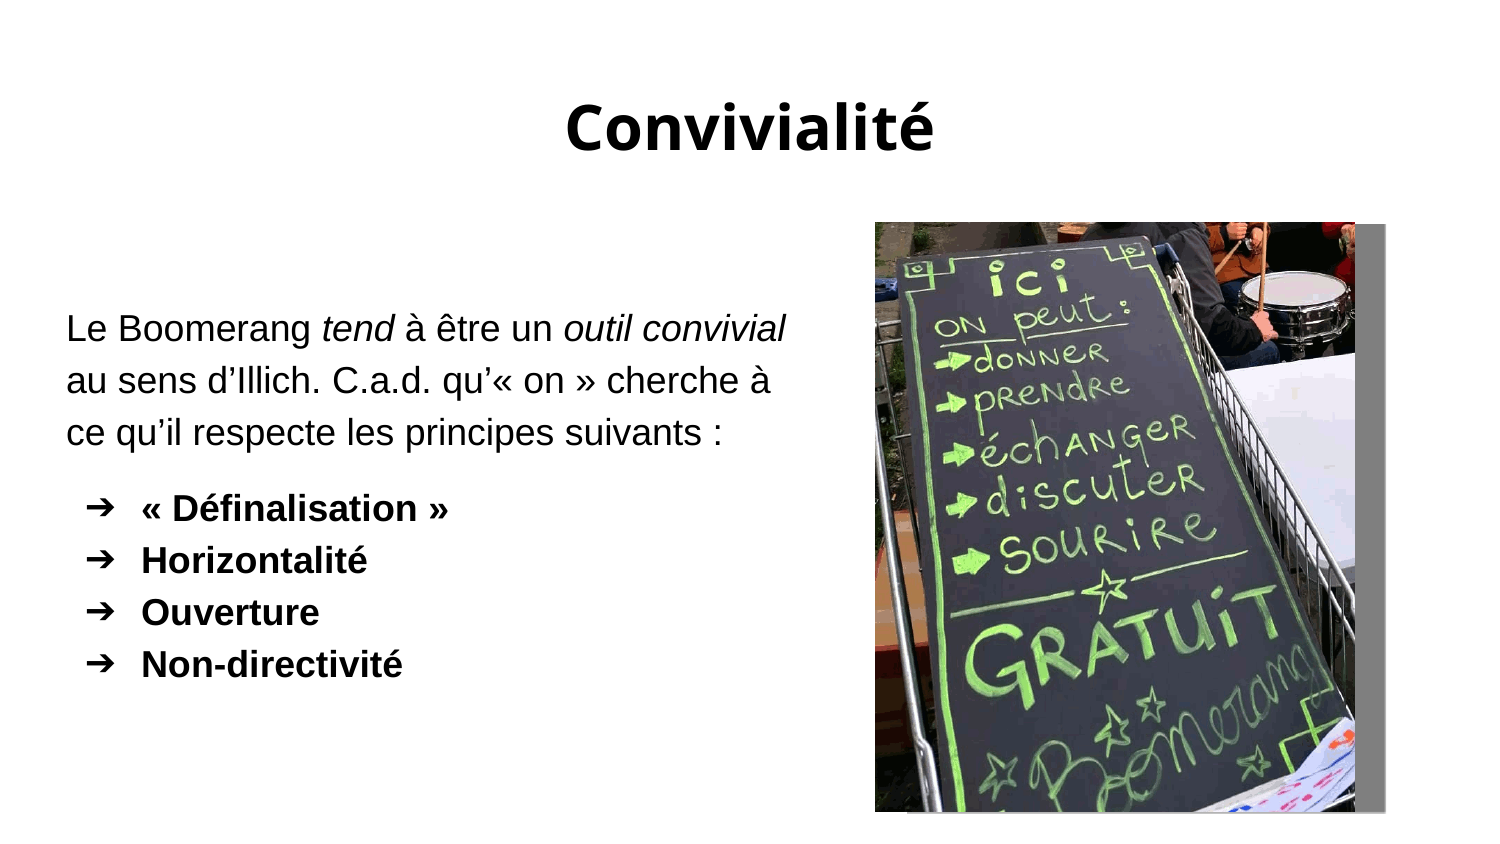

# Convivialité
Le Boomerang tend à être un outil convivial au sens d’Illich. C.a.d. qu’« on » cherche à ce qu’il respecte les principes suivants :
« Définalisation »
Horizontalité
Ouverture
Non-directivité